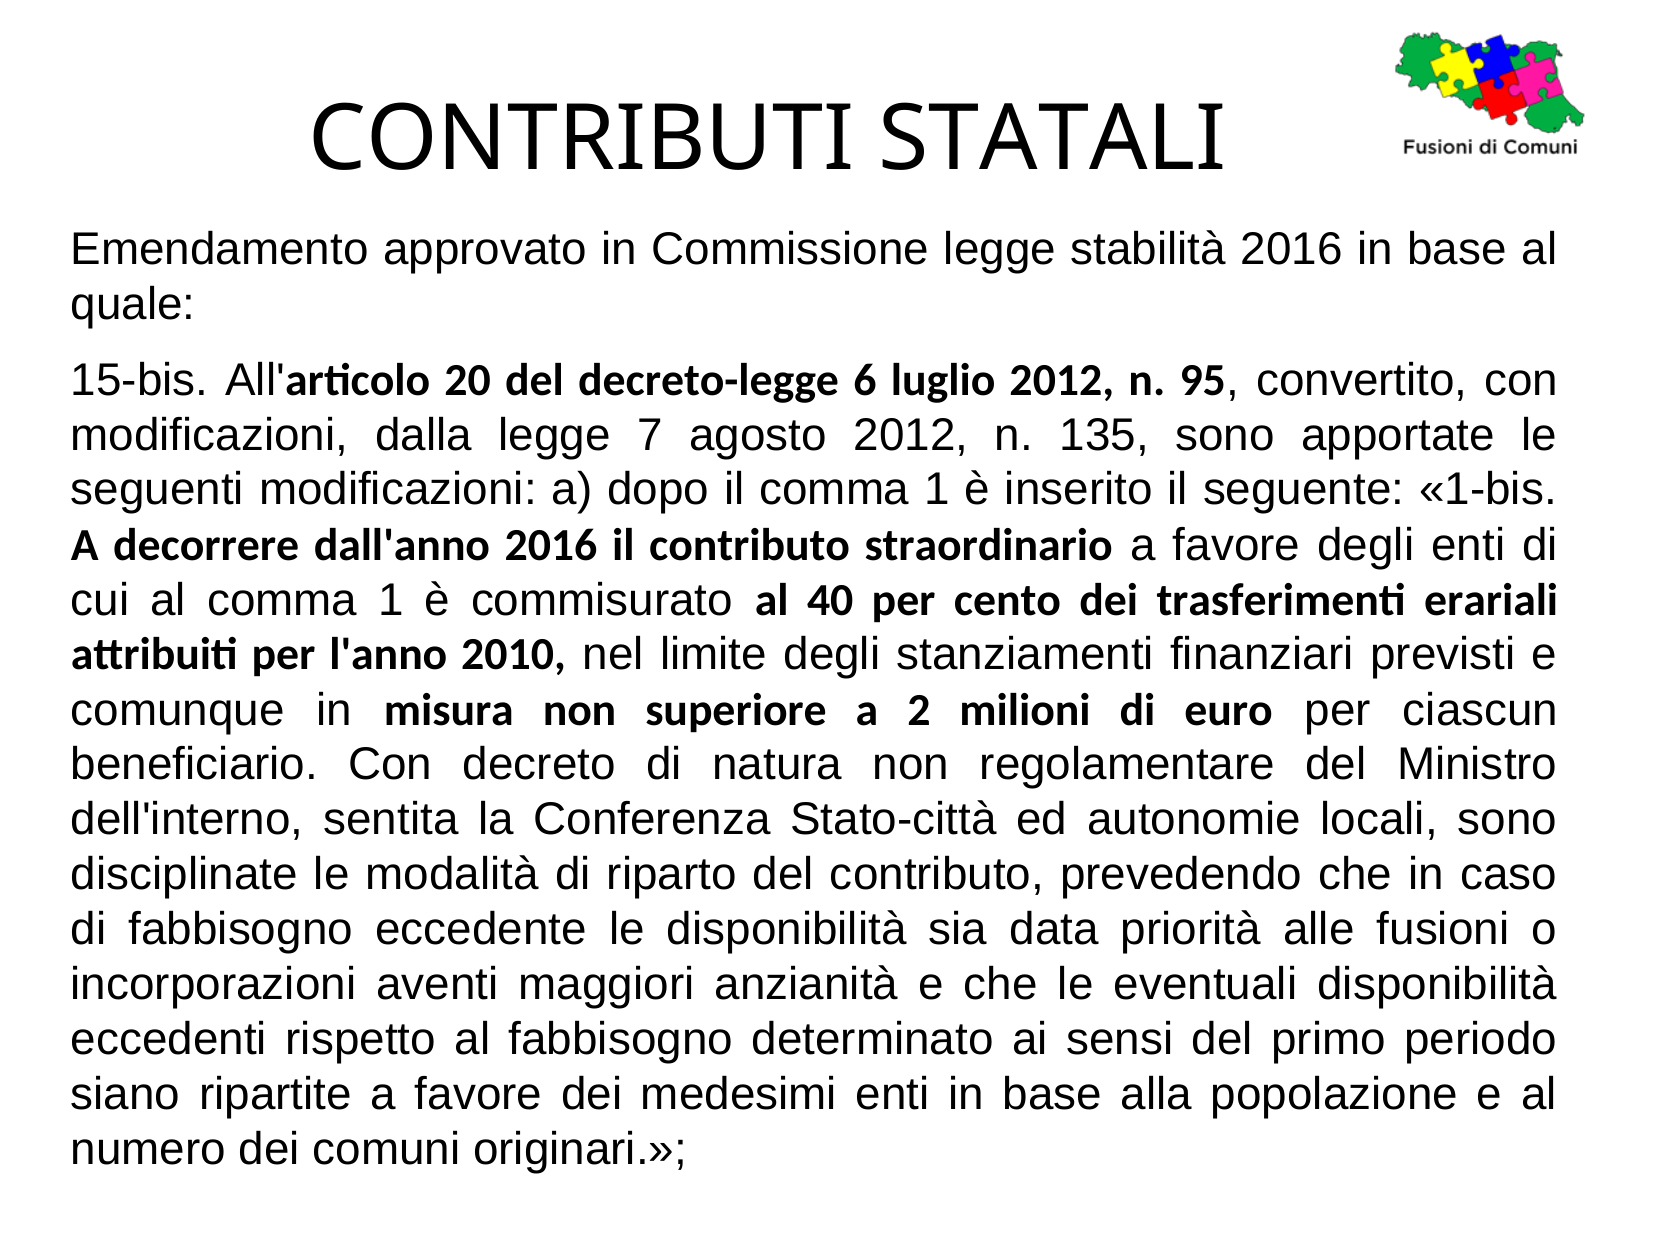

# CONTRIBUTI STATALI
Emendamento approvato in Commissione legge stabilità 2016 in base al quale:
15-bis. All'articolo 20 del decreto-legge 6 luglio 2012, n. 95, convertito, con modificazioni, dalla legge 7 agosto 2012, n. 135, sono apportate le seguenti modificazioni: a) dopo il comma 1 è inserito il seguente: «1-bis. A decorrere dall'anno 2016 il contributo straordinario a favore degli enti di cui al comma 1 è commisurato al 40 per cento dei trasferimenti erariali attribuiti per l'anno 2010, nel limite degli stanziamenti finanziari previsti e comunque in misura non superiore a 2 milioni di euro per ciascun beneficiario. Con decreto di natura non regolamentare del Ministro dell'interno, sentita la Conferenza Stato-città ed autonomie locali, sono disciplinate le modalità di riparto del contributo, prevedendo che in caso di fabbisogno eccedente le disponibilità sia data priorità alle fusioni o incorporazioni aventi maggiori anzianità e che le eventuali disponibilità eccedenti rispetto al fabbisogno determinato ai sensi del primo periodo siano ripartite a favore dei medesimi enti in base alla popolazione e al numero dei comuni originari.»;